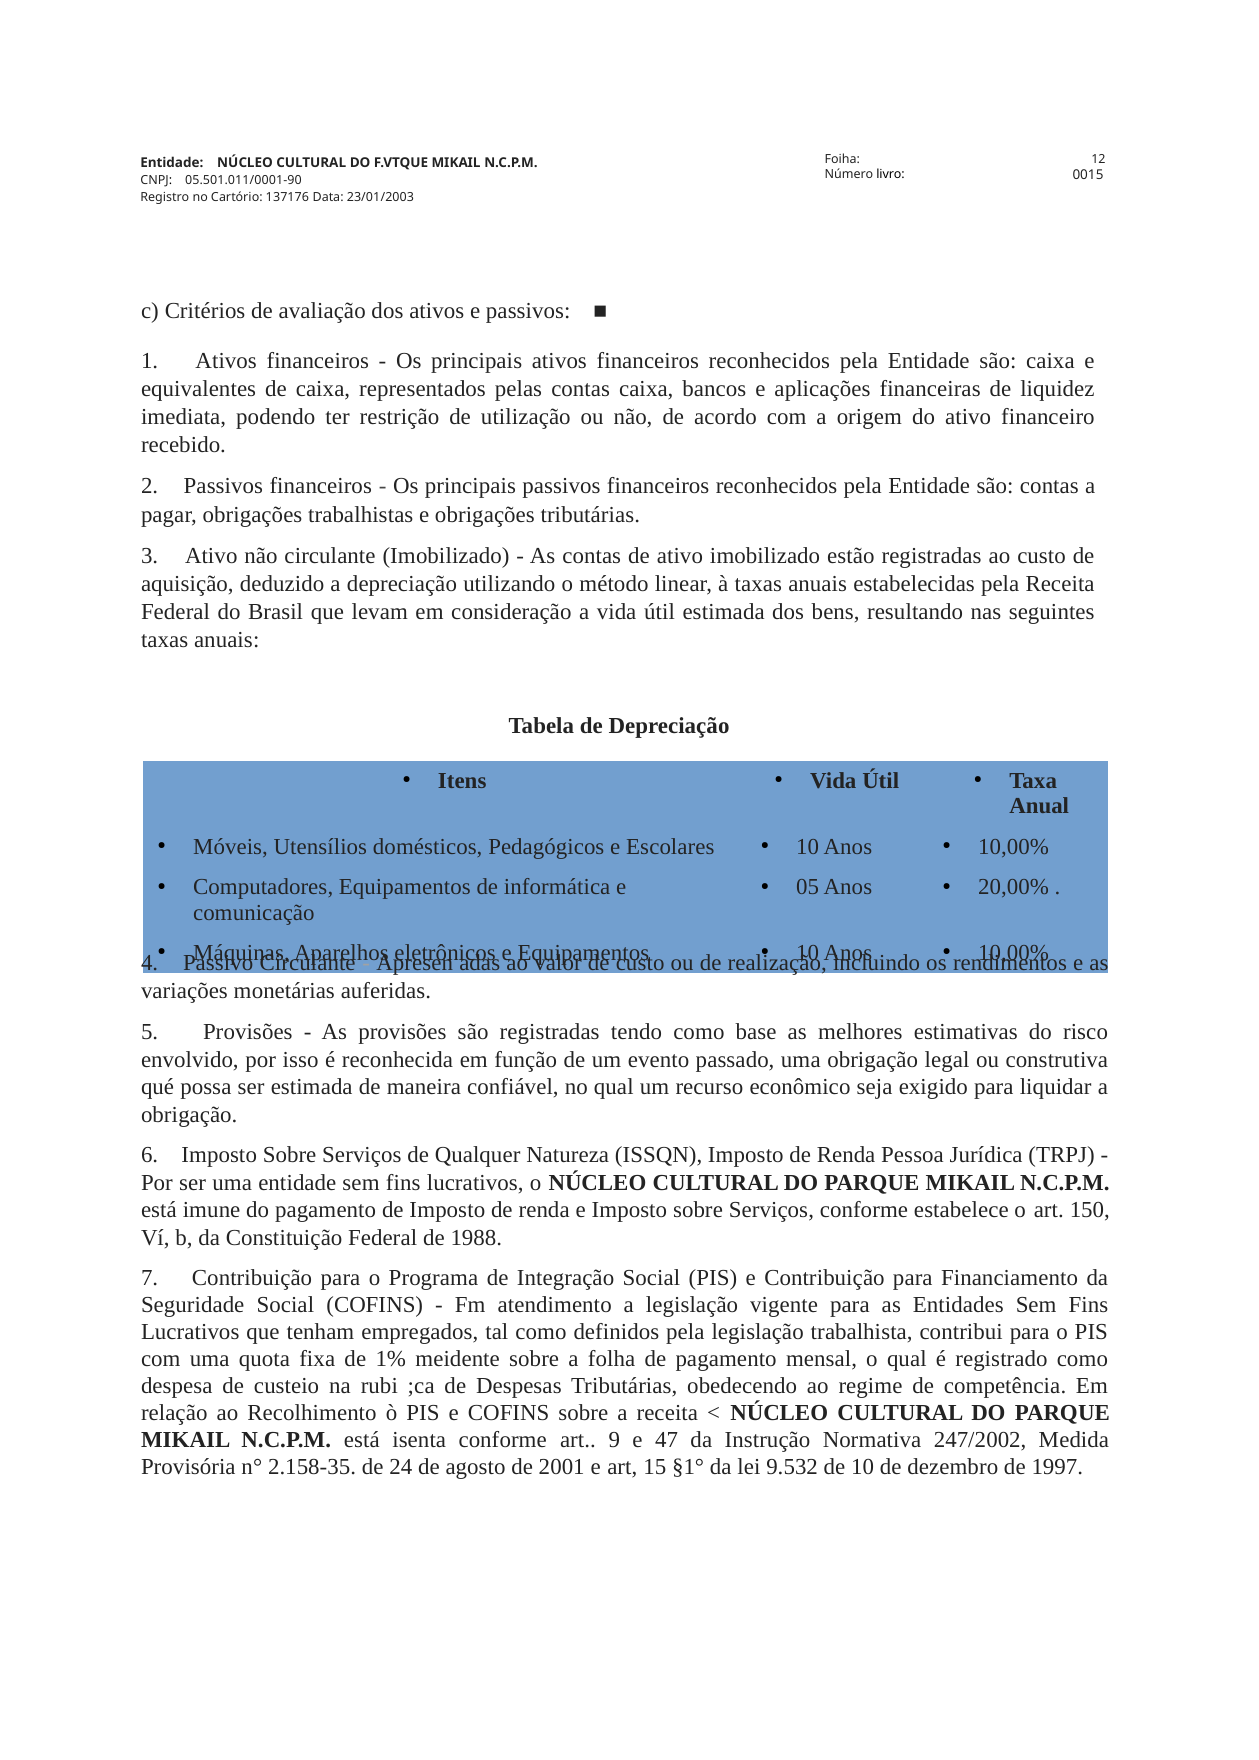

12
0015
Foiha:
Número livro:
Entidade: NÚCLEO CULTURAL DO F.VTQUE MIKAIL N.C.P.M.
CNPJ: 05.501.011/0001-90
Registro no Cartório: 137176 Data: 23/01/2003
c) Critérios de avaliação dos ativos e passivos: ■
1. Ativos financeiros - Os principais ativos financeiros reconhecidos pela Entidade são: caixa e equivalentes de caixa, representados pelas contas caixa, bancos e aplicações financeiras de liquidez imediata, podendo ter restrição de utilização ou não, de acordo com a origem do ativo financeiro recebido.
2. Passivos financeiros - Os principais passivos financeiros reconhecidos pela Entidade são: contas a pagar, obrigações trabalhistas e obrigações tributárias.
3. Ativo não circulante (Imobilizado) - As contas de ativo imobilizado estão registradas ao custo de aquisição, deduzido a depreciação utilizando o método linear, à taxas anuais estabelecidas pela Receita Federal do Brasil que levam em consideração a vida útil estimada dos bens, resultando nas seguintes taxas anuais:
Tabela de Depreciação
| Itens | Vida Útil | Taxa Anual |
| --- | --- | --- |
| Móveis, Utensílios domésticos, Pedagógicos e Escolares | 10 Anos | 10,00% |
| Computadores, Equipamentos de informática e comunicação | 05 Anos | 20,00% . |
| Máquinas, Aparelhos eletrônicos e Equipamentos | 10 Anos | 10,00% |
4. Passivo Circulante - Apresen adas ao valor de custo ou de realização, incluindo os rendimentos e as variações monetárias auferidas.
5. Provisões - As provisões são registradas tendo como base as melhores estimativas do risco envolvido, por isso é reconhecida em função de um evento passado, uma obrigação legal ou construtiva qué possa ser estimada de maneira confiável, no qual um recurso econômico seja exigido para liquidar a obrigação.
6. Imposto Sobre Serviços de Qualquer Natureza (ISSQN), Imposto de Renda Pessoa Jurídica (TRPJ) - Por ser uma entidade sem fins lucrativos, o NÚCLEO CULTURAL DO PARQUE MIKAIL N.C.P.M. está imune do pagamento de Imposto de renda e Imposto sobre Serviços, conforme estabelece o art. 150, Ví, b, da Constituição Federal de 1988.
7. Contribuição para o Programa de Integração Social (PIS) e Contribuição para Financiamento da Seguridade Social (COFINS) - Fm atendimento a legislação vigente para as Entidades Sem Fins Lucrativos que tenham empregados, tal como definidos pela legislação trabalhista, contribui para o PIS com uma quota fixa de 1% meidente sobre a folha de pagamento mensal, o qual é registrado como despesa de custeio na rubi ;ca de Despesas Tributárias, obedecendo ao regime de competência. Em relação ao Recolhimento ò PIS e COFINS sobre a receita < NÚCLEO CULTURAL DO PARQUE MIKAIL N.C.P.M. está isenta conforme art.. 9 e 47 da Instrução Normativa 247/2002, Medida Provisória n° 2.158-35. de 24 de agosto de 2001 e art, 15 §1° da lei 9.532 de 10 de dezembro de 1997.